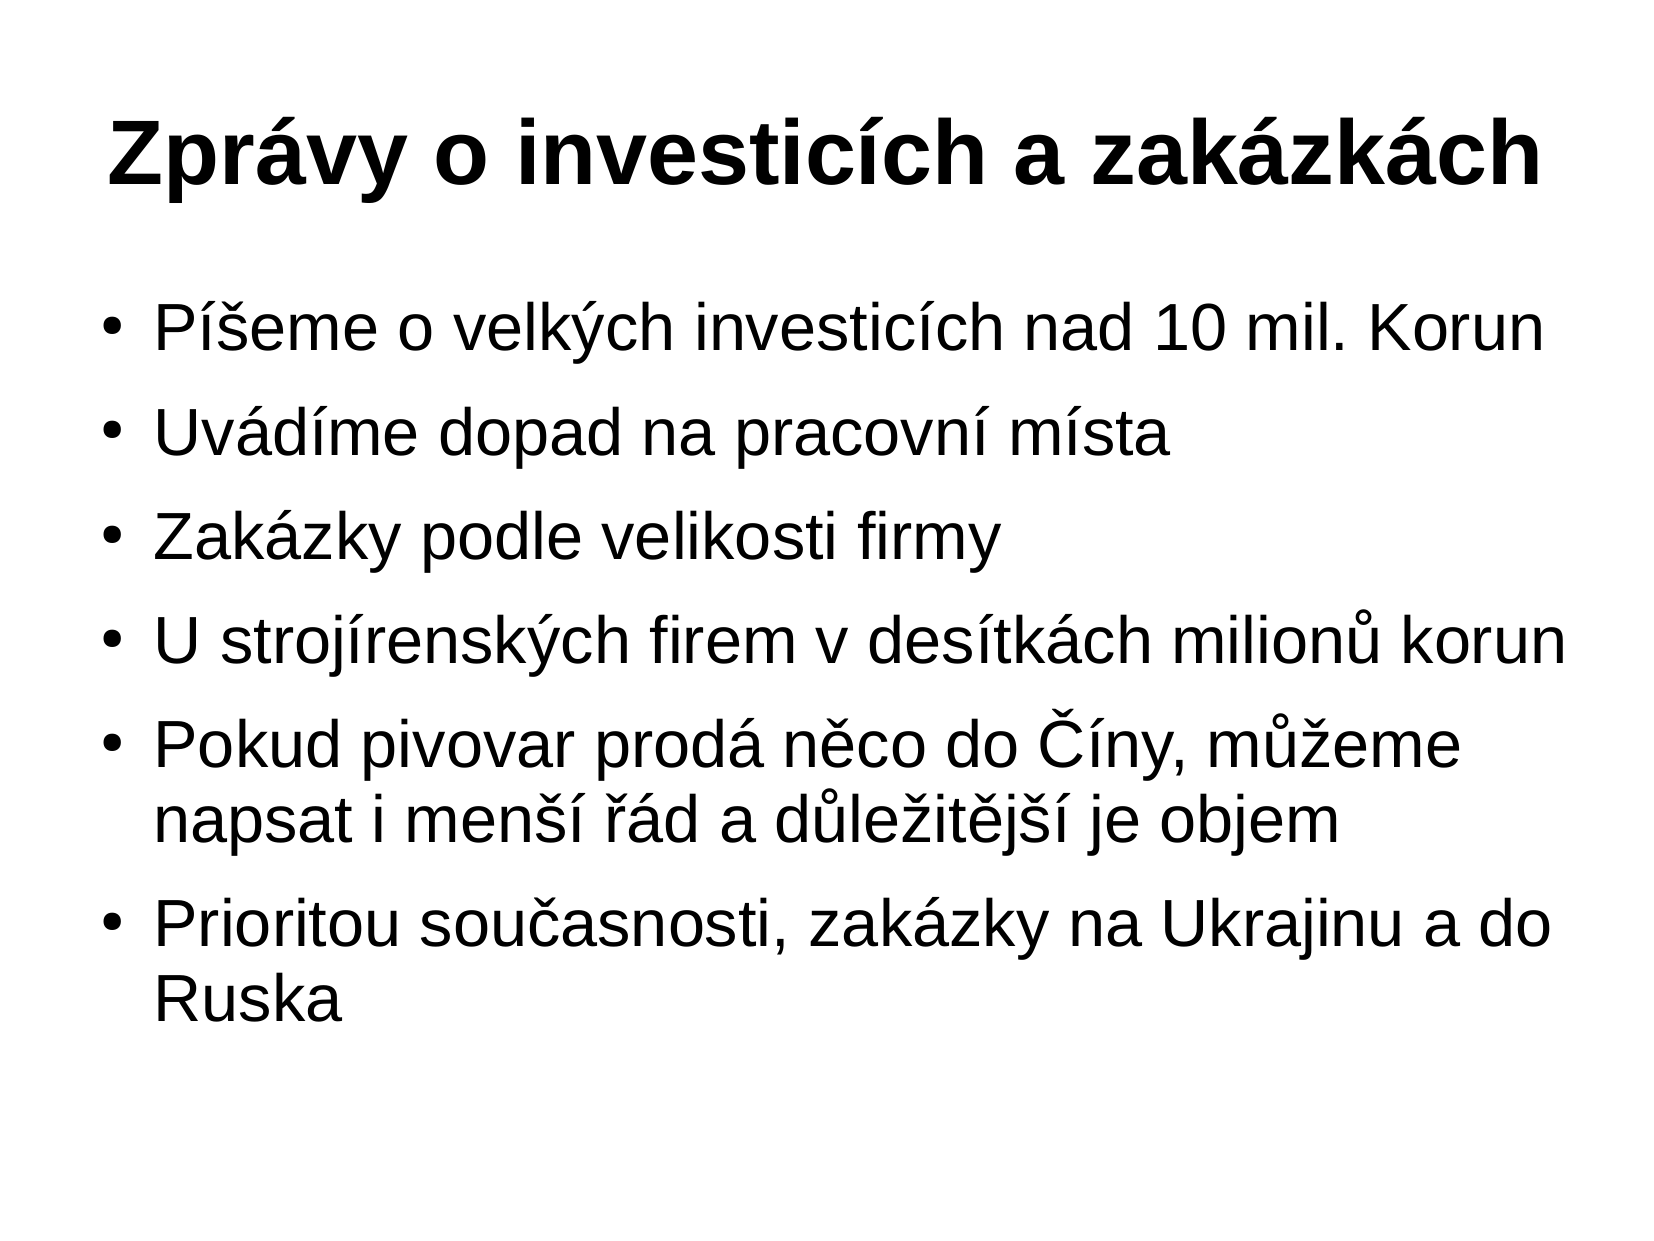

# Zprávy o investicích a zakázkách
Píšeme o velkých investicích nad 10 mil. Korun
Uvádíme dopad na pracovní místa
Zakázky podle velikosti firmy
U strojírenských firem v desítkách milionů korun
Pokud pivovar prodá něco do Číny, můžeme napsat i menší řád a důležitější je objem
Prioritou současnosti, zakázky na Ukrajinu a do Ruska